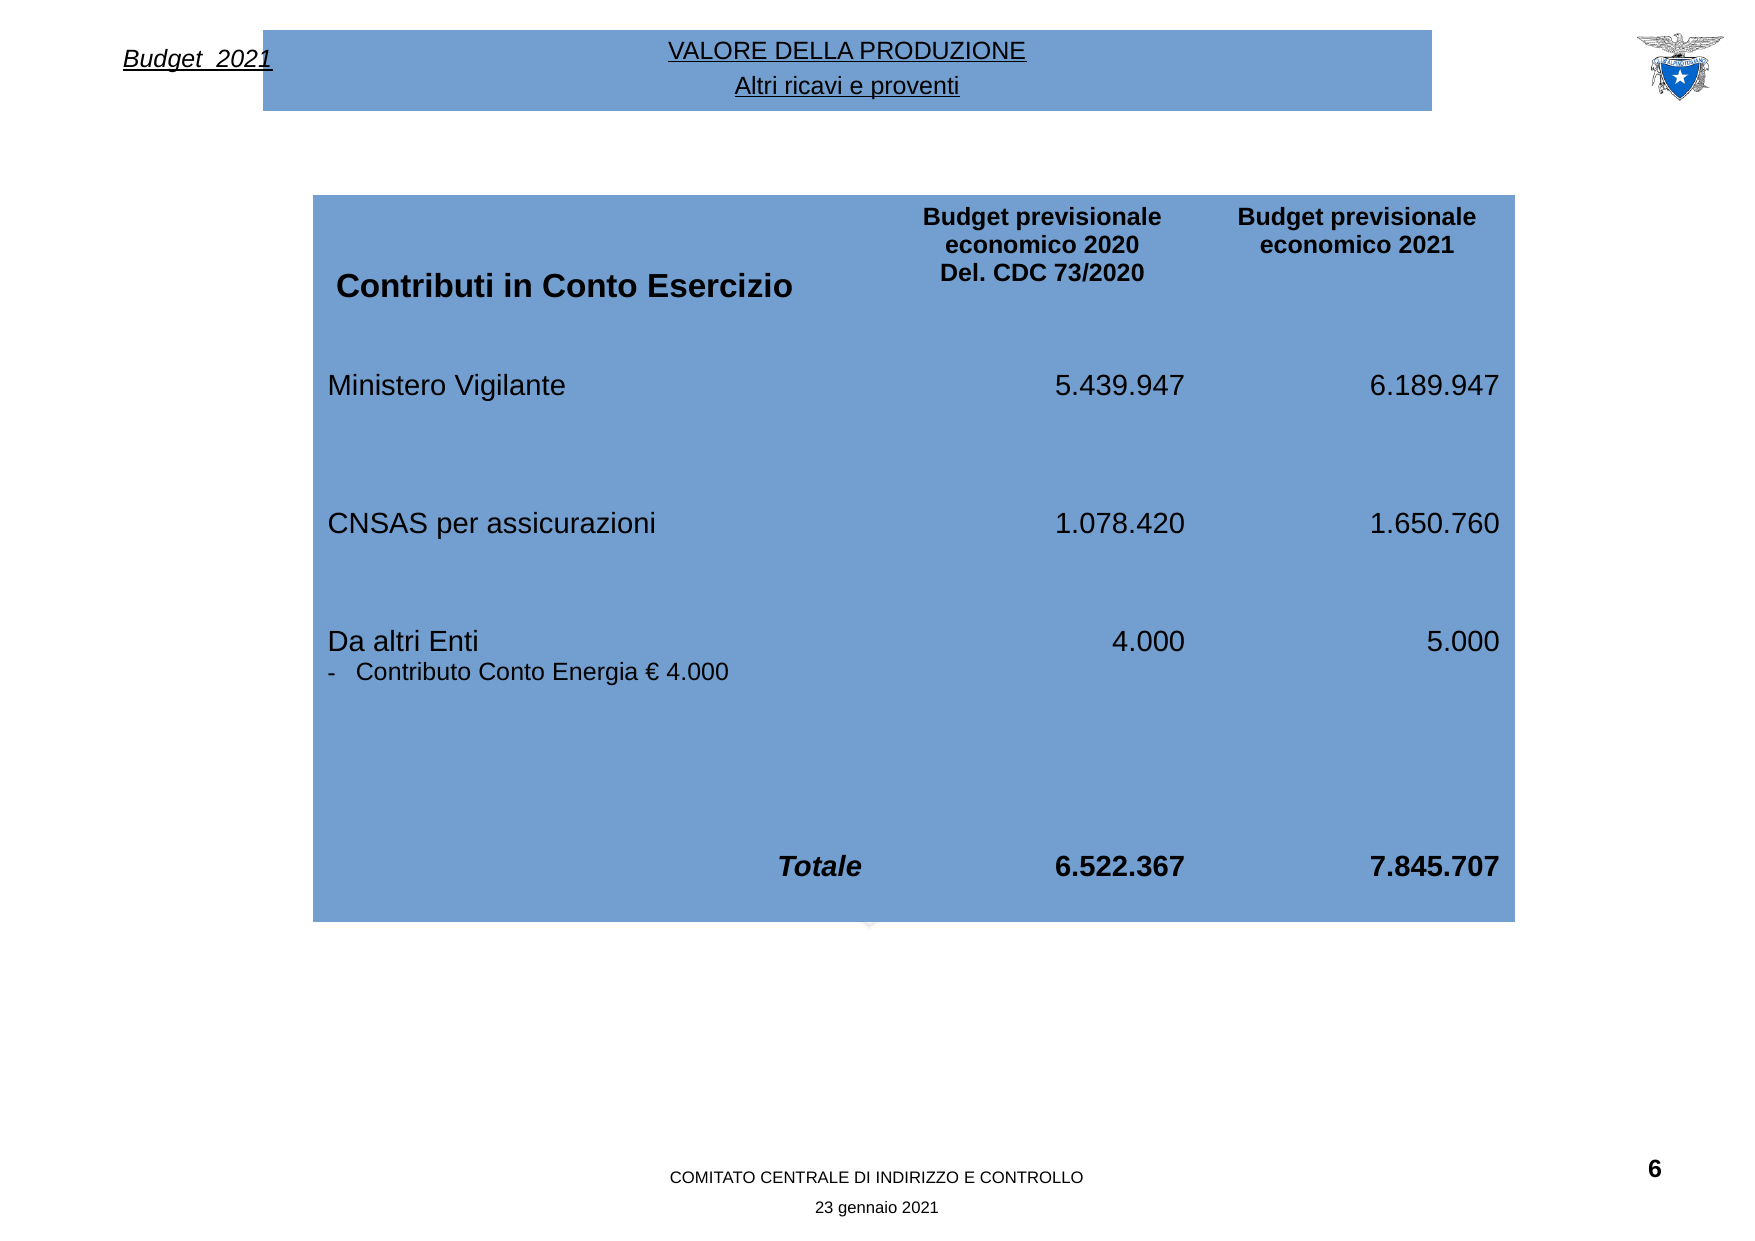

| VALORE DELLA PRODUZIONE Altri ricavi e proventi |
| --- |
Budget 2021
| Contributi in Conto Esercizio | Budget previsionale economico 2020 Del. CDC 73/2020 | Budget previsionale economico 2021 |
| --- | --- | --- |
| Ministero Vigilante | 5.439.947 | 6.189.947 |
| CNSAS per assicurazioni | 1.078.420 | 1.650.760 |
| Da altri Enti Contributo Conto Energia € 4.000 | 4.000 | 5.000 |
| Totale | 6.522.367 | 7.845.707 |
6
COMITATO CENTRALE DI INDIRIZZO E CONTROLLO
23 gennaio 2021